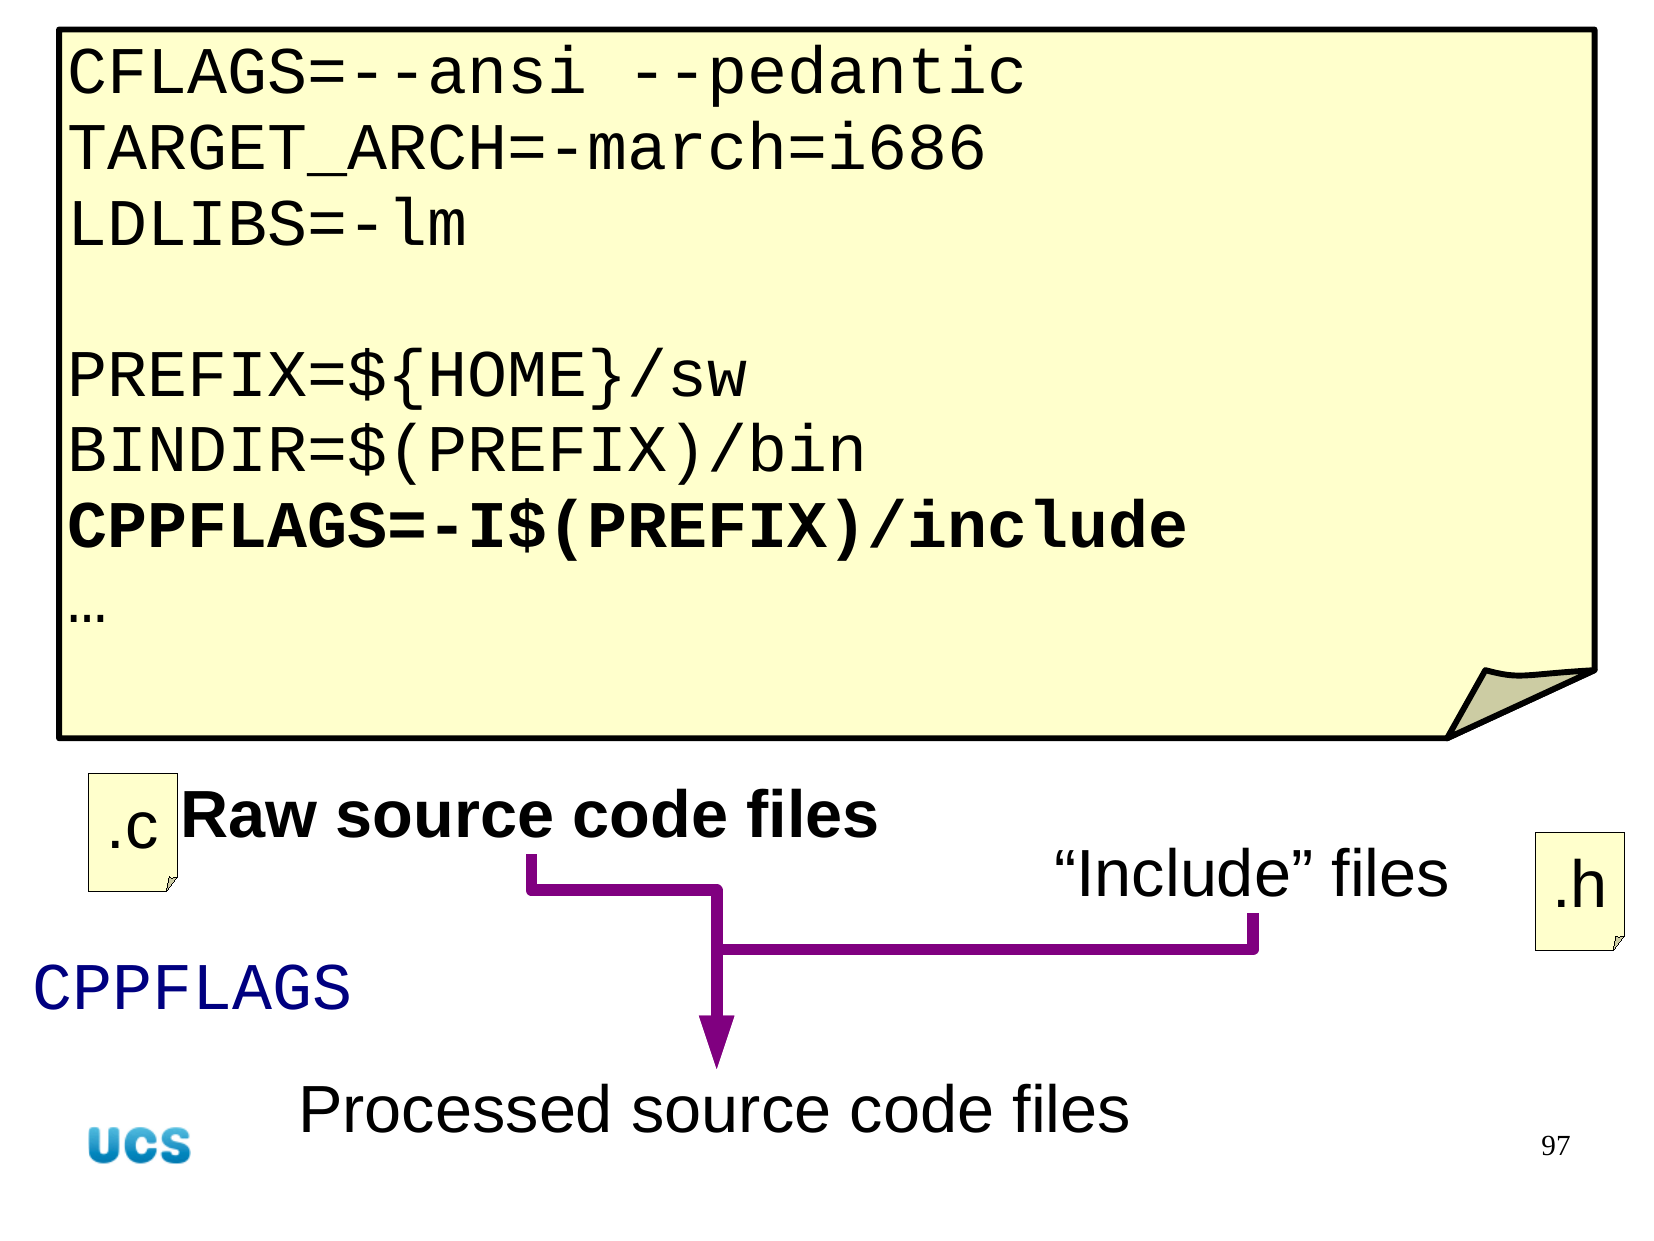

CFLAGS=--ansi --pedantic
TARGET_ARCH=-march=i686
LDLIBS=-lm
PREFIX=${HOME}/sw
BINDIR=$(PREFIX)/bin
CPPFLAGS=-I$(PREFIX)/include
…
.c
Raw source code files
“Include” files
.h
CPPFLAGS
Processed source code files
97